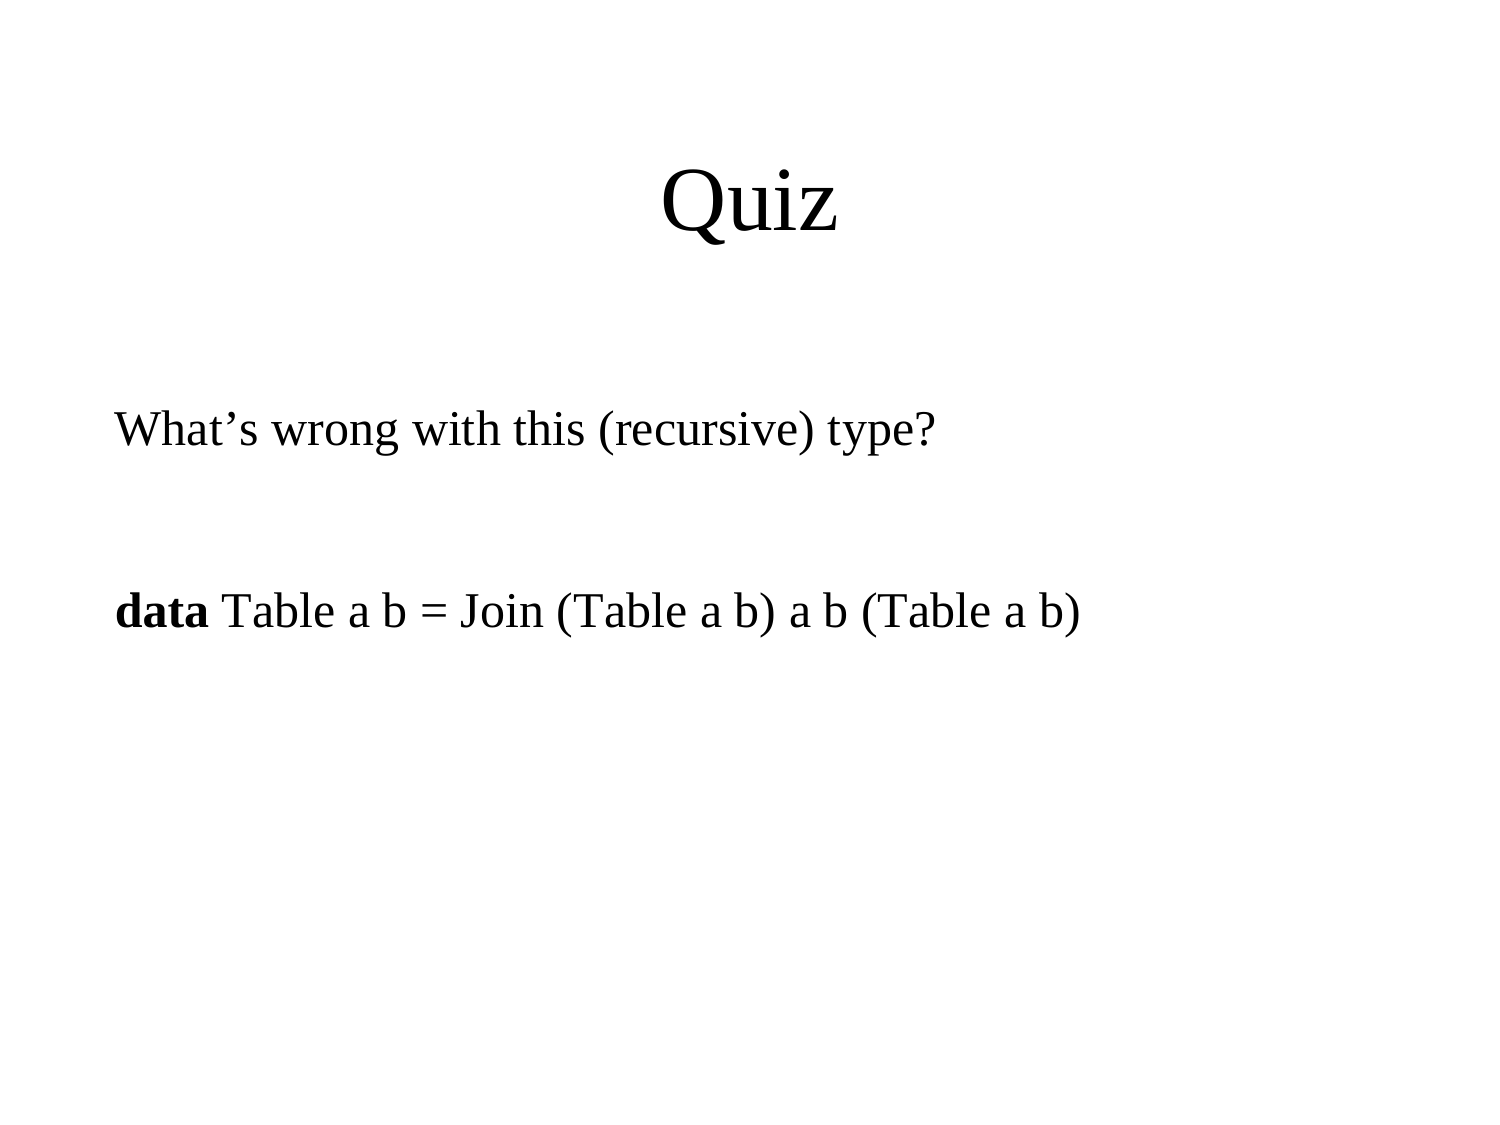

# Quiz
What’s wrong with this (recursive) type?
data Table a b = Join (Table a b) a b (Table a b)